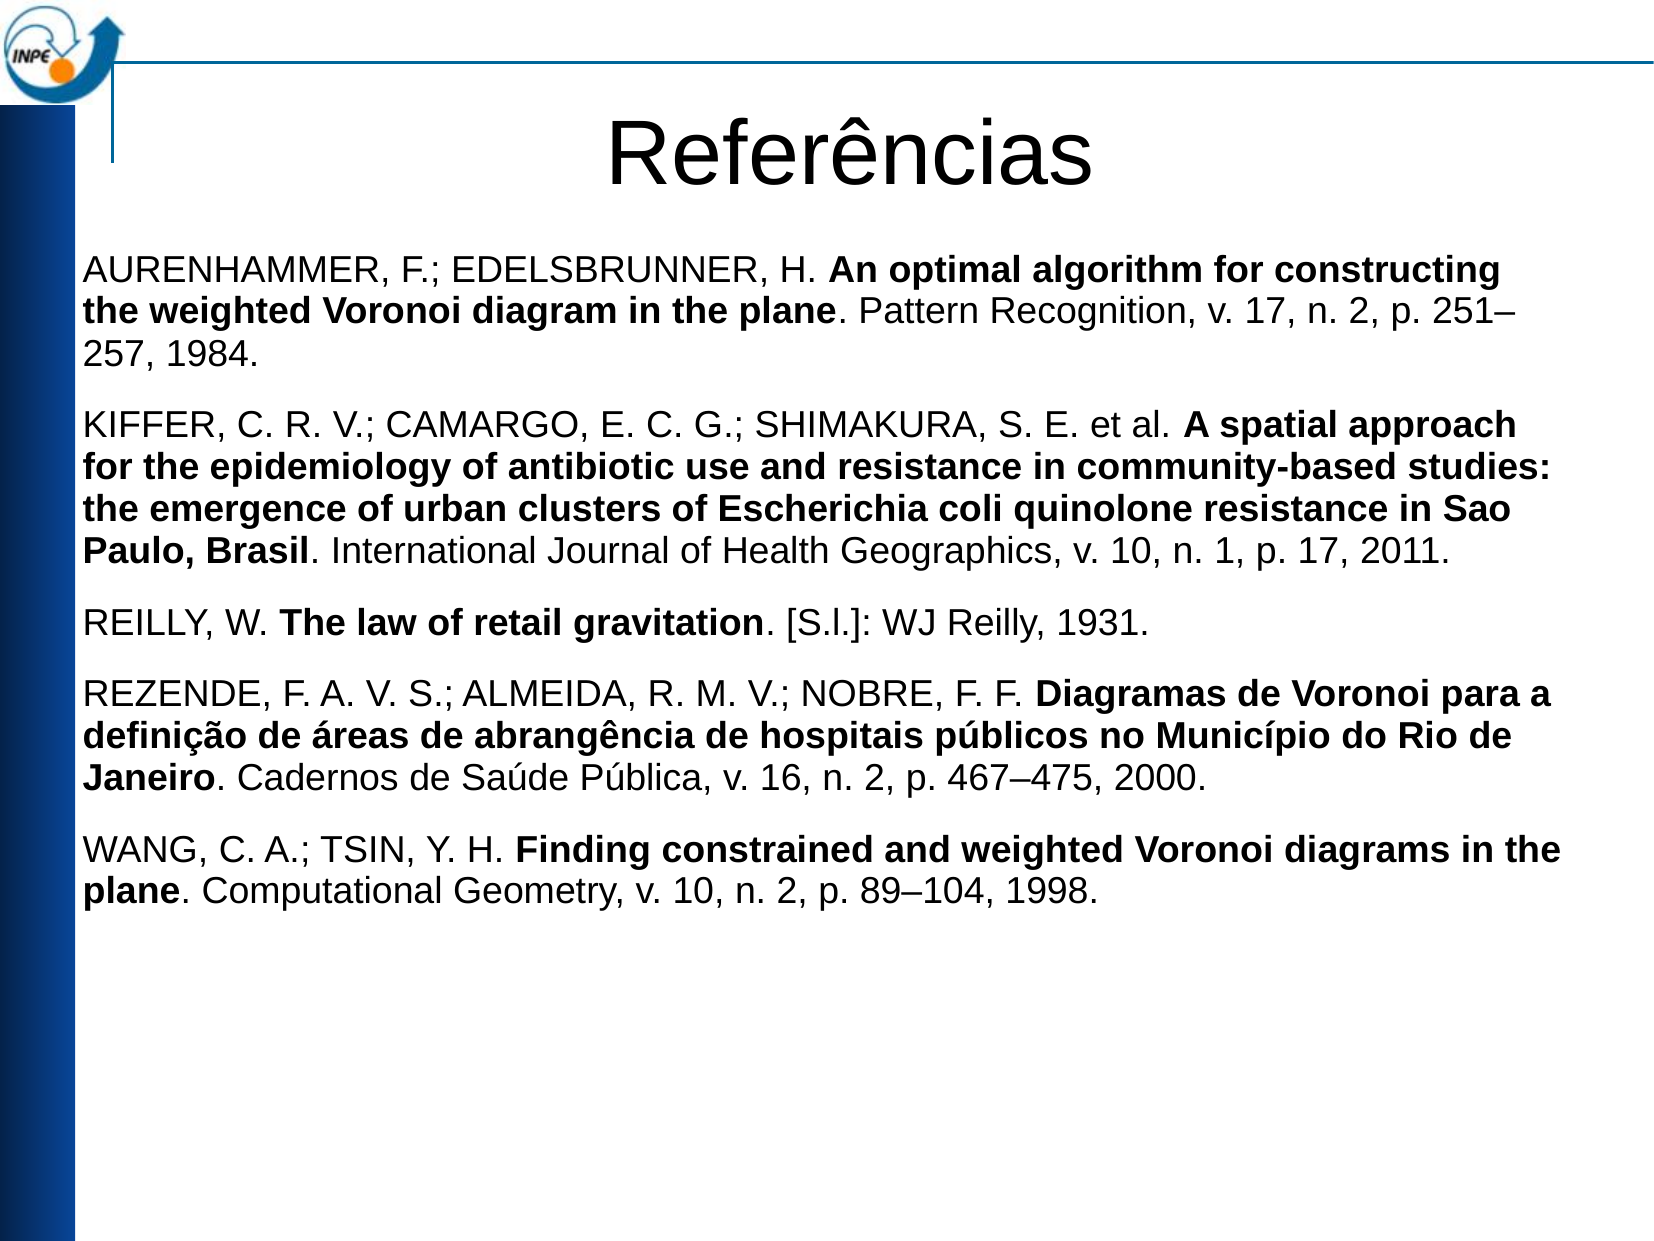

# Referências
AURENHAMMER, F.; EDELSBRUNNER, H. An optimal algorithm for constructing the weighted Voronoi diagram in the plane. Pattern Recognition, v. 17, n. 2, p. 251–257, 1984.
KIFFER, C. R. V.; CAMARGO, E. C. G.; SHIMAKURA, S. E. et al. A spatial approach for the epidemiology of antibiotic use and resistance in community-based studies: the emergence of urban clusters of Escherichia coli quinolone resistance in Sao Paulo, Brasil. International Journal of Health Geographics, v. 10, n. 1, p. 17, 2011.
REILLY, W. The law of retail gravitation. [S.l.]: WJ Reilly, 1931.
REZENDE, F. A. V. S.; ALMEIDA, R. M. V.; NOBRE, F. F. Diagramas de Voronoi para a definição de áreas de abrangência de hospitais públicos no Município do Rio de Janeiro. Cadernos de Saúde Pública, v. 16, n. 2, p. 467–475, 2000.
WANG, C. A.; TSIN, Y. H. Finding constrained and weighted Voronoi diagrams in the plane. Computational Geometry, v. 10, n. 2, p. 89–104, 1998.